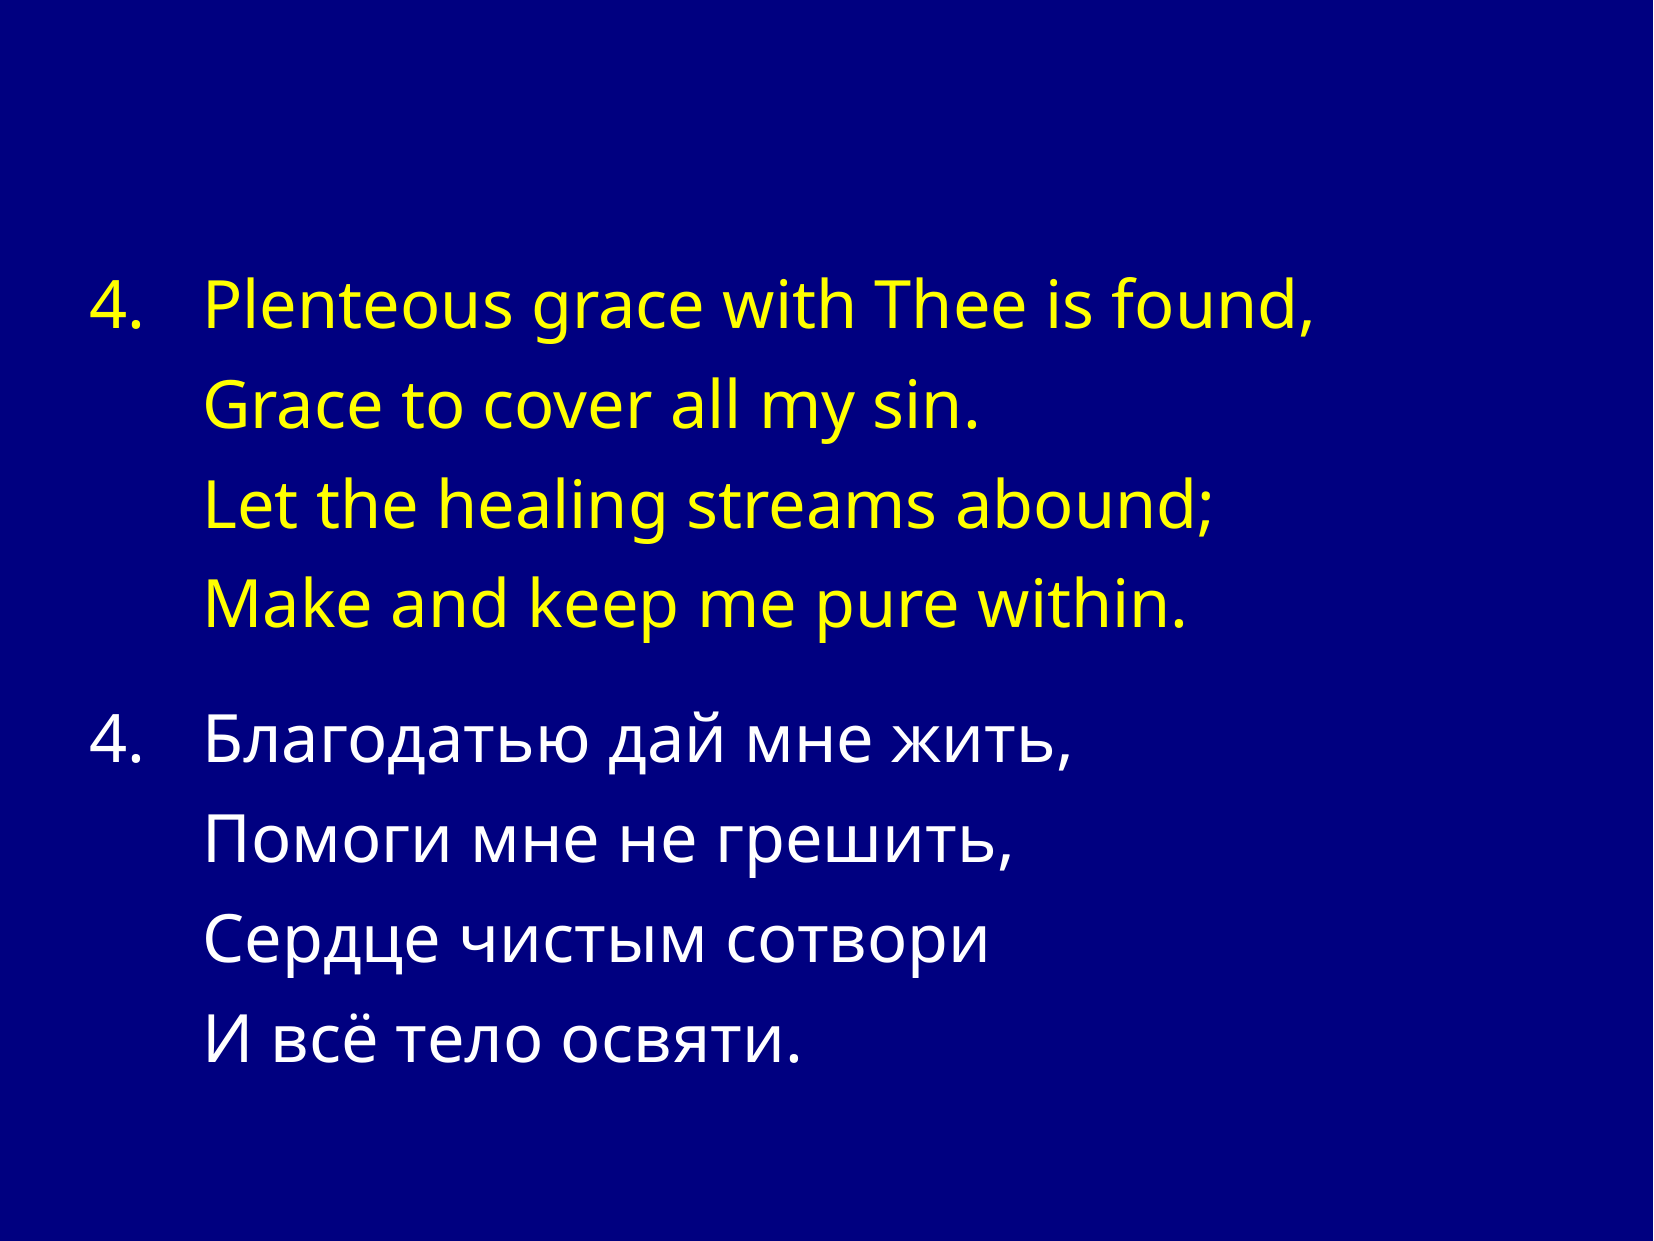

4.	Plenteous grace with Thee is found,
	Grace to cover all my sin.
	Let the healing streams abound;
	Make and keep me pure within.
4.	Благодатью дай мне жить,
	Помоги мне не грешить,
	Сердце чистым сотвори
	И всё тело освяти.